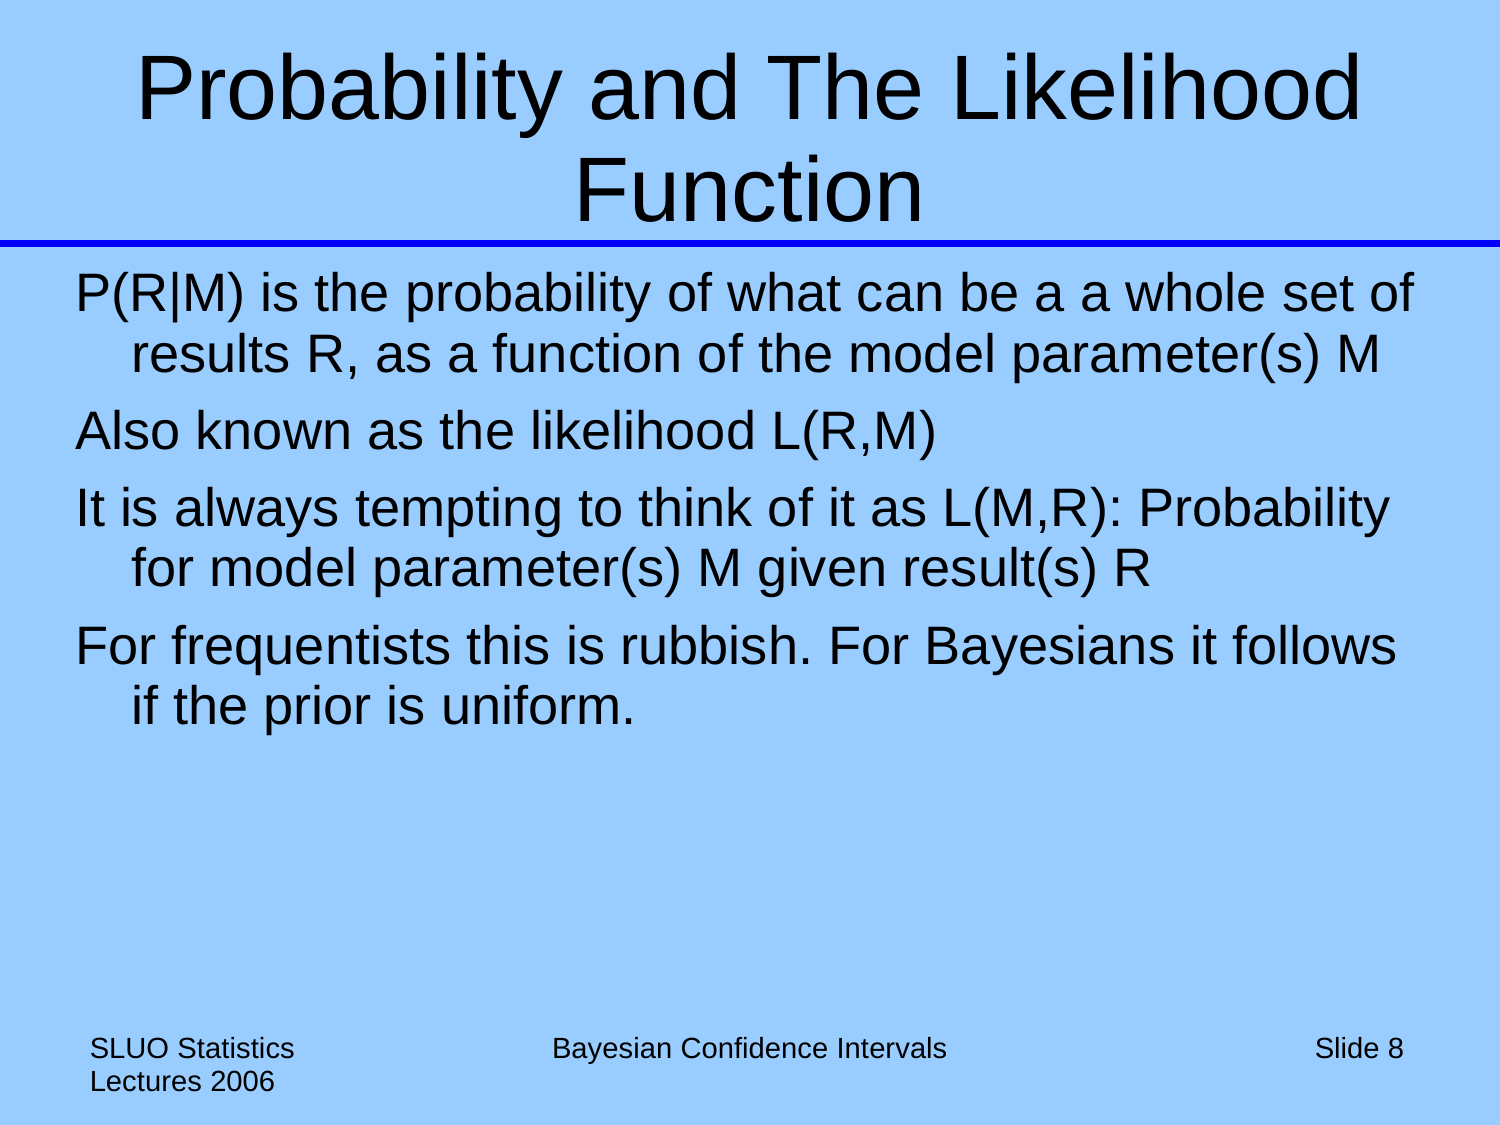

# Probability and The Likelihood Function
P(R|M) is the probability of what can be a a whole set of results R, as a function of the model parameter(s) M
Also known as the likelihood L(R,M)
It is always tempting to think of it as L(M,R): Probability for model parameter(s) M given result(s) R
For frequentists this is rubbish. For Bayesians it follows if the prior is uniform.
8